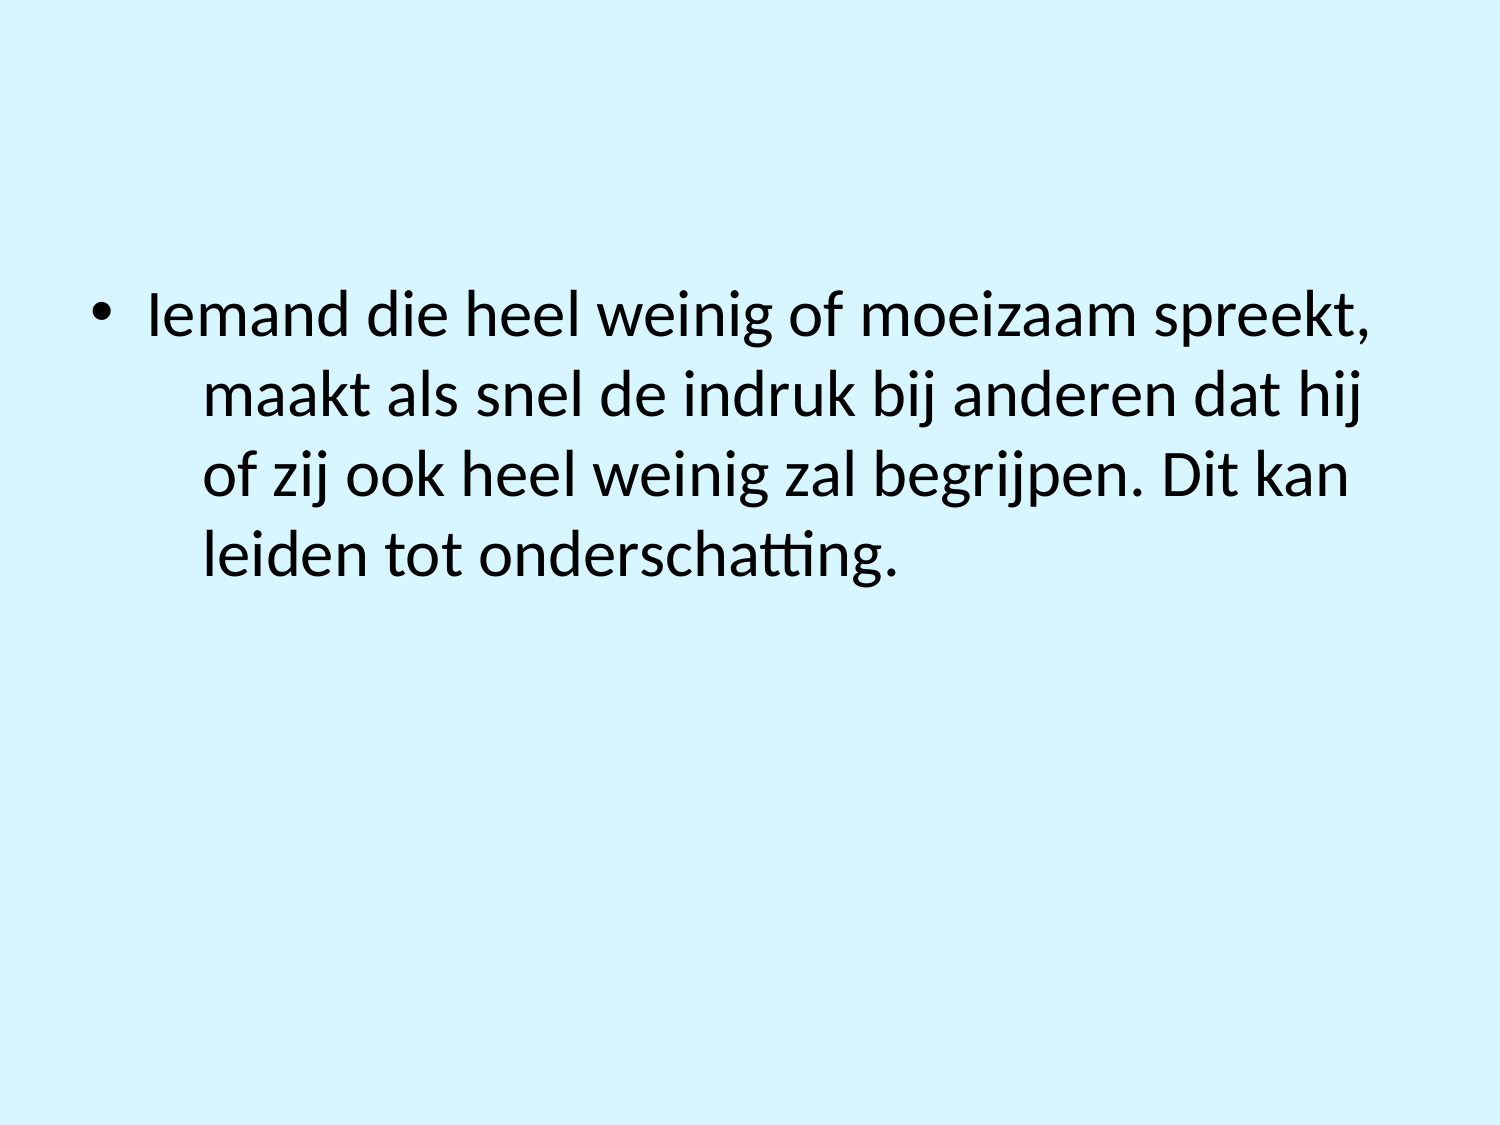

#
Iemand die heel weinig of moeizaam spreekt, maakt als snel de indruk bij anderen dat hij of zij ook heel weinig zal begrijpen. Dit kan leiden tot onderschatting.